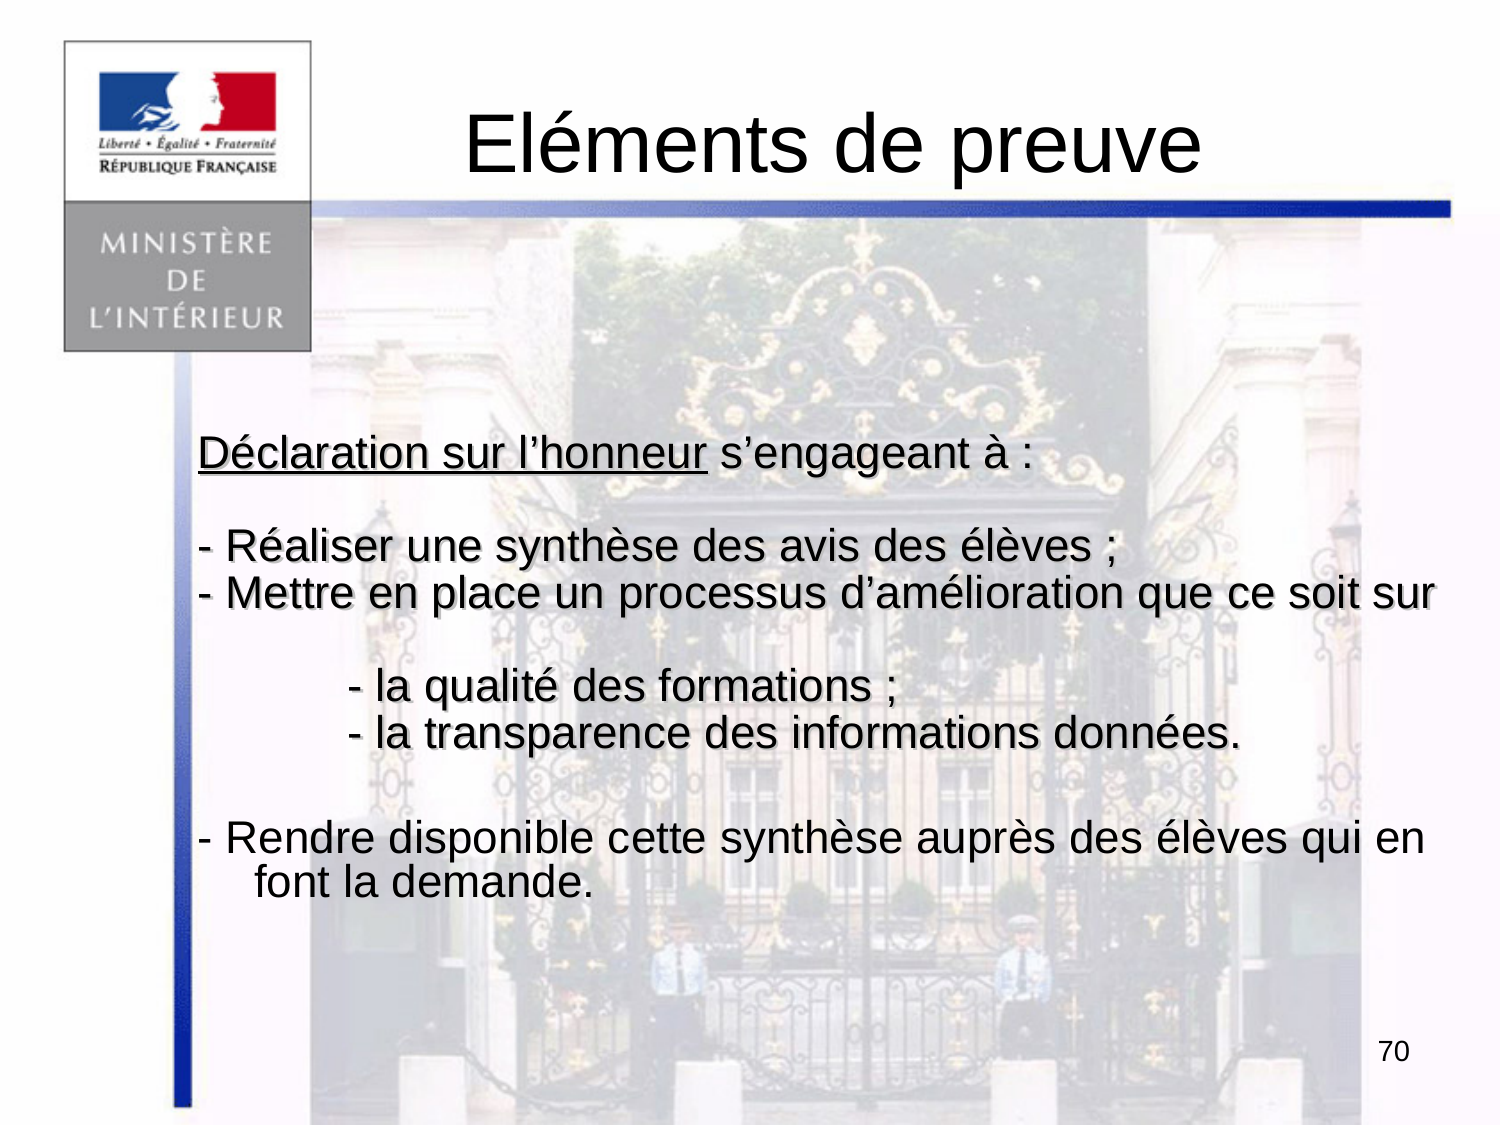

# Eléments de preuve
Déclaration sur l’honneur s’engageant à :
- Réaliser une synthèse des avis des élèves ;
- Mettre en place un processus d’amélioration que ce soit sur
- la qualité des formations ;
- la transparence des informations données.
- Rendre disponible cette synthèse auprès des élèves qui en font la demande.